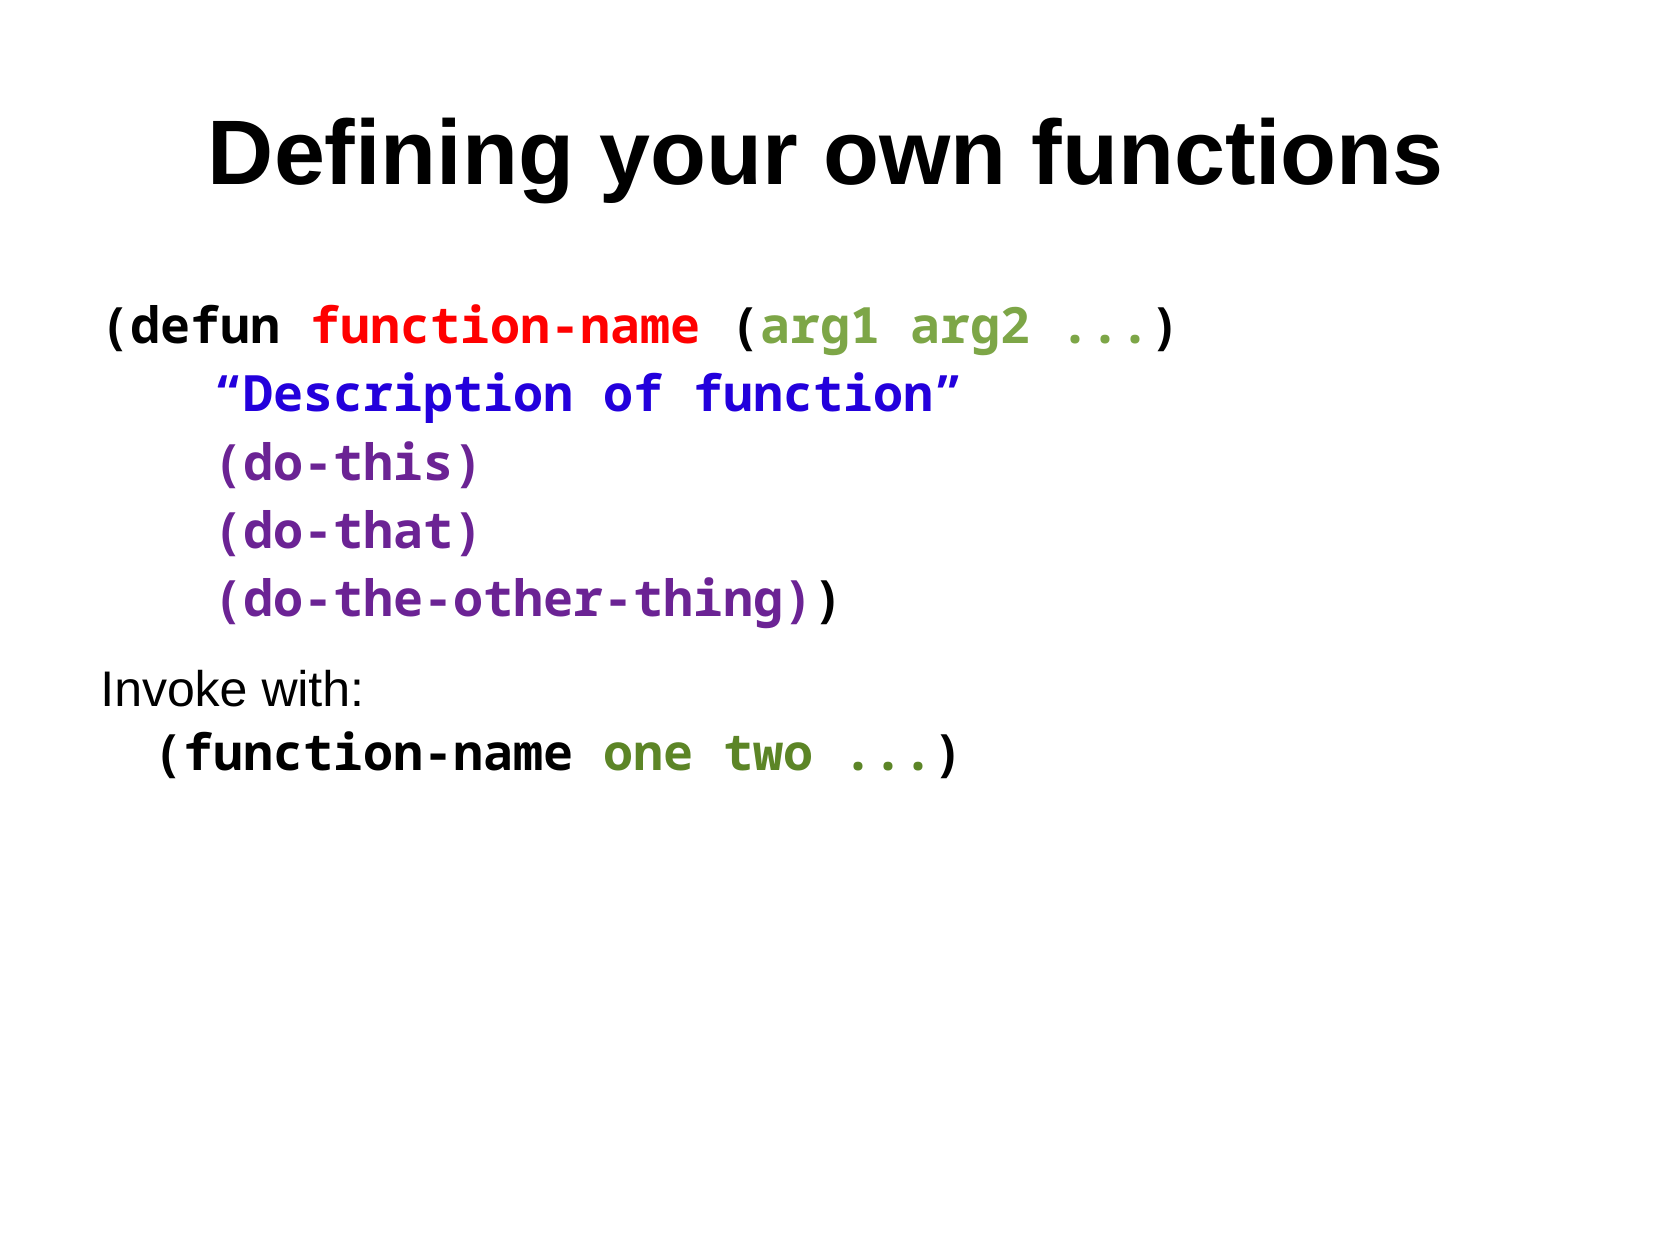

# Defining your own functions
(defun function-name (arg1 arg2 ...)
 “Description of function”
 (do-this)
 (do-that)
 (do-the-other-thing))
Invoke with:
(function-name one two ...)